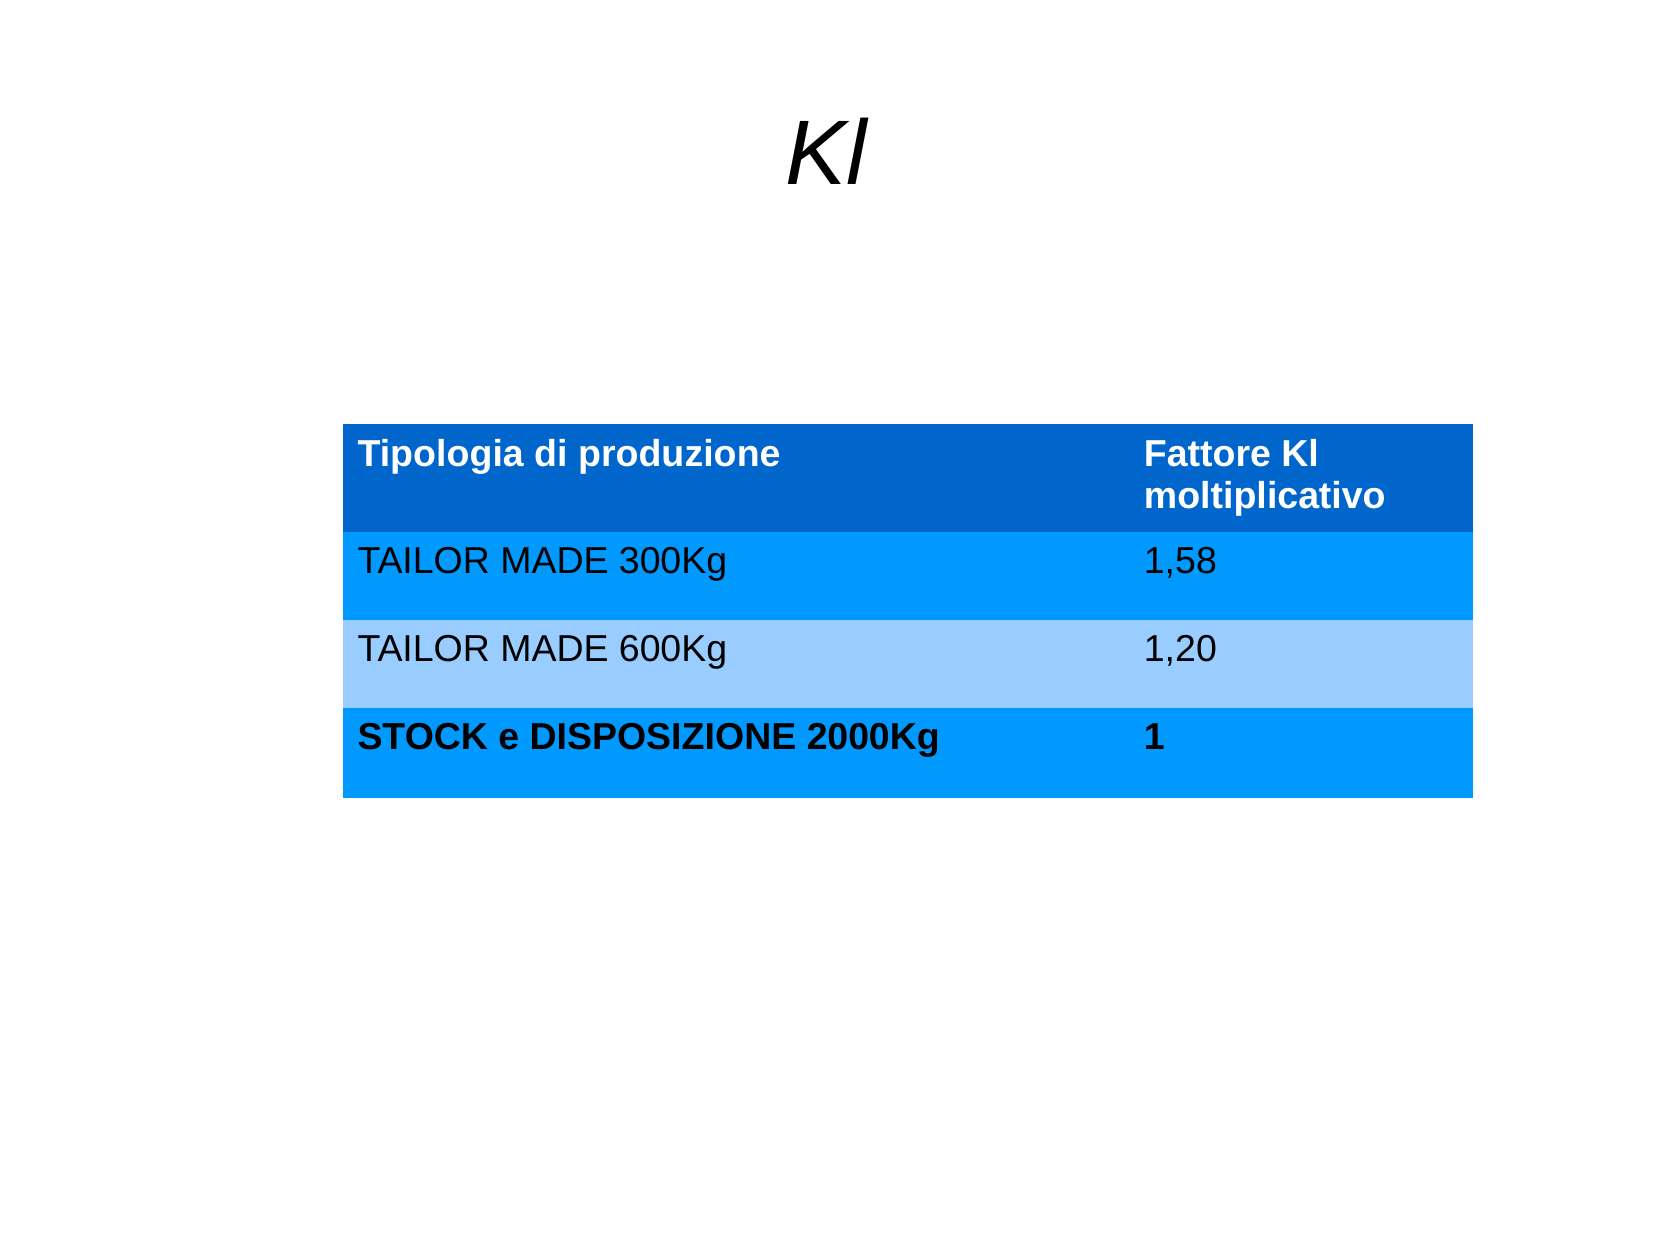

# Kl
| Tipologia di produzione | | Fattore Kl moltiplicativo |
| --- | --- | --- |
| TAILOR MADE 300Kg | | 1,58 |
| TAILOR MADE 600Kg | | 1,20 |
| STOCK e DISPOSIZIONE 2000Kg | | 1 |